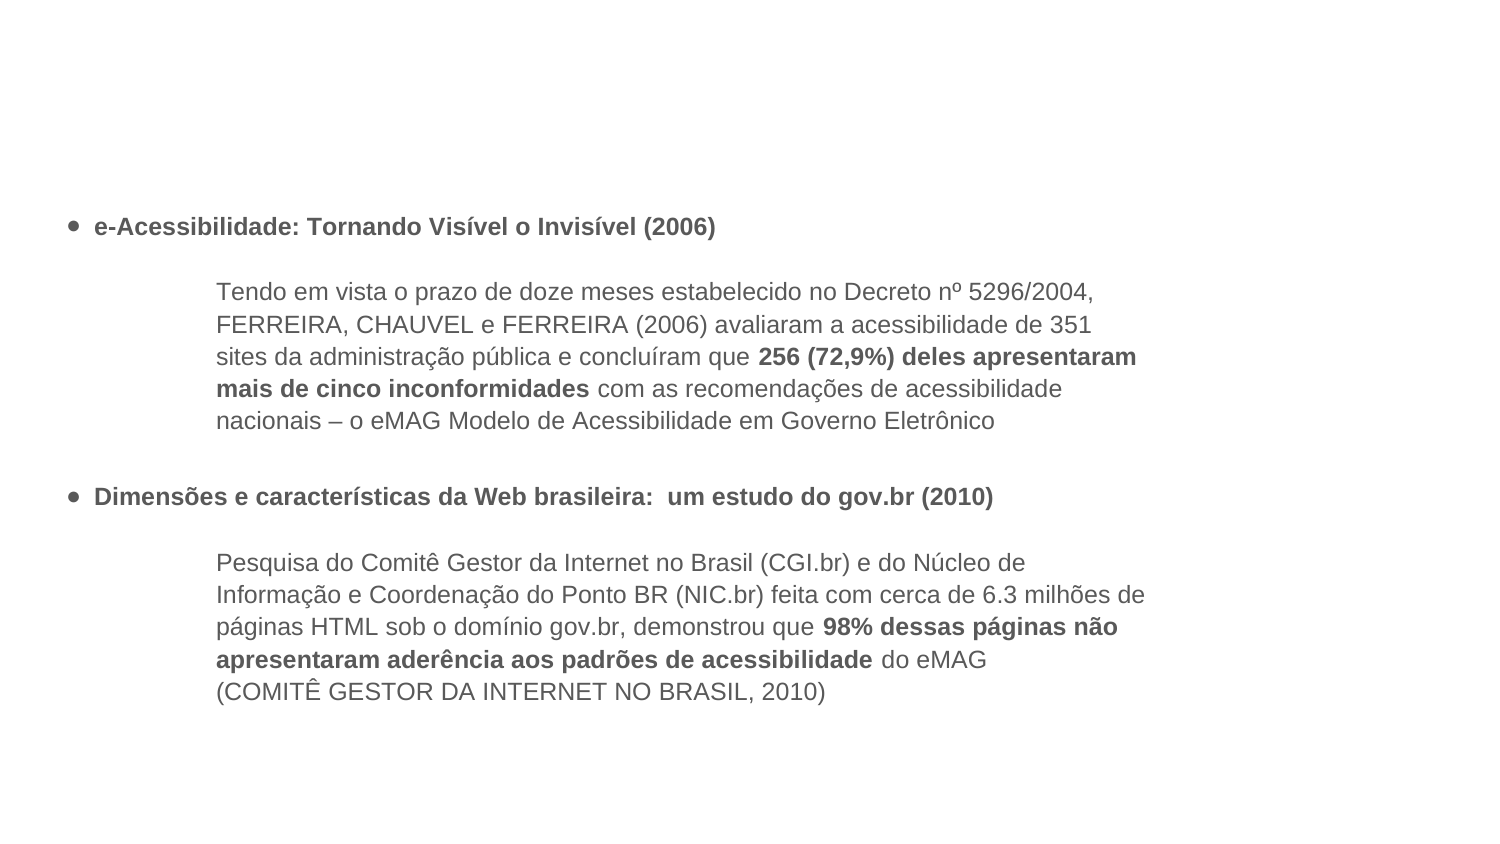

# Pesquisas sobre acessibilidade de sites brasileiros (1/3)
e-Acessibilidade: Tornando Visível o Invisível (2006)
Tendo em vista o prazo de doze meses estabelecido no Decreto nº 5296/2004, FERREIRA, CHAUVEL e FERREIRA (2006) avaliaram a acessibilidade de 351 sites da administração pública e concluíram que 256 (72,9%) deles apresentaram mais de cinco inconformidades com as recomendações de acessibilidade nacionais – o eMAG Modelo de Acessibilidade em Governo Eletrônico
Dimensões e características da Web brasileira:  um estudo do gov.br (2010)
Pesquisa do Comitê Gestor da Internet no Brasil (CGI.br) e do Núcleo de Informação e Coordenação do Ponto BR (NIC.br) feita com cerca de 6.3 milhões de páginas HTML sob o domínio gov.br, demonstrou que 98% dessas páginas não apresentaram aderência aos padrões de acessibilidade do eMAG
(COMITÊ GESTOR DA INTERNET NO BRASIL, 2010)